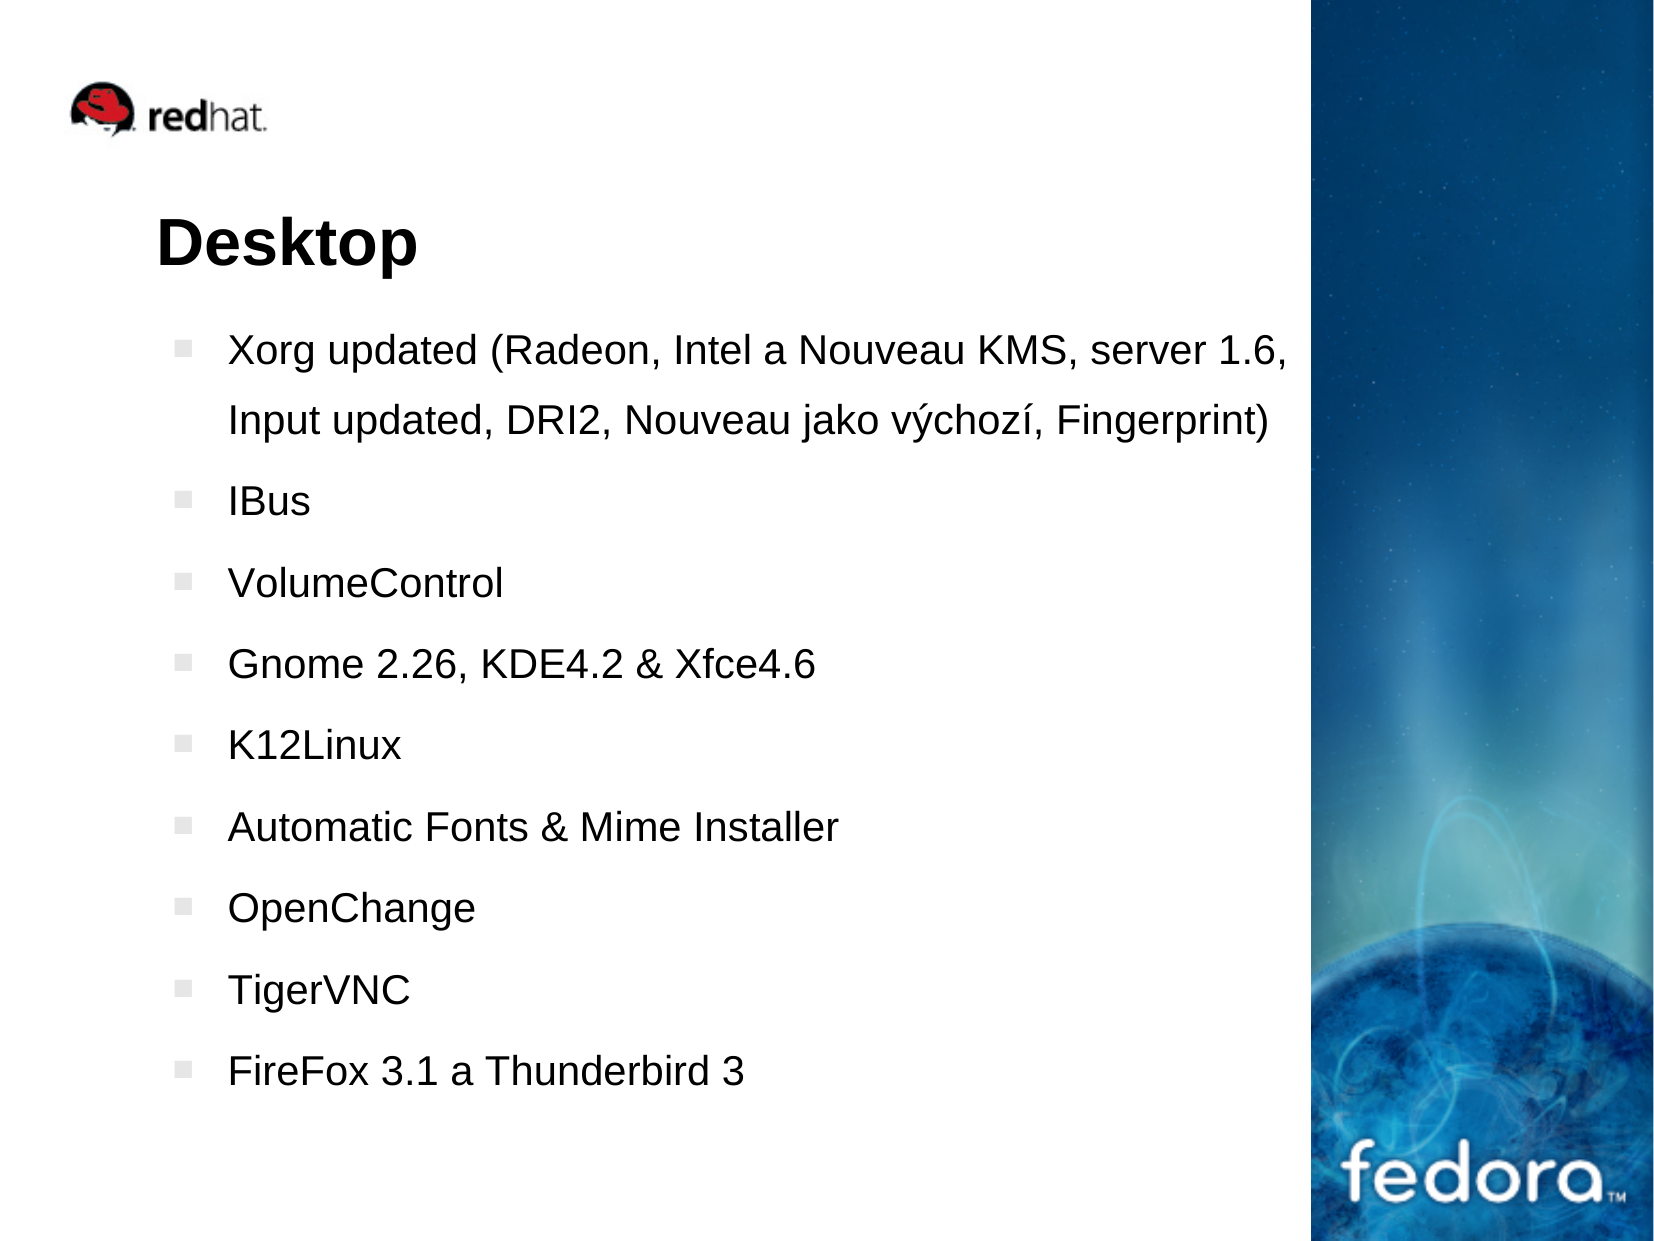

# Desktop
Xorg updated (Radeon, Intel a Nouveau KMS, server 1.6, Input updated, DRI2, Nouveau jako výchozí, Fingerprint)
IBus
VolumeControl
Gnome 2.26, KDE4.2 & Xfce4.6
K12Linux
Automatic Fonts & Mime Installer
OpenChange
TigerVNC
FireFox 3.1 a Thunderbird 3